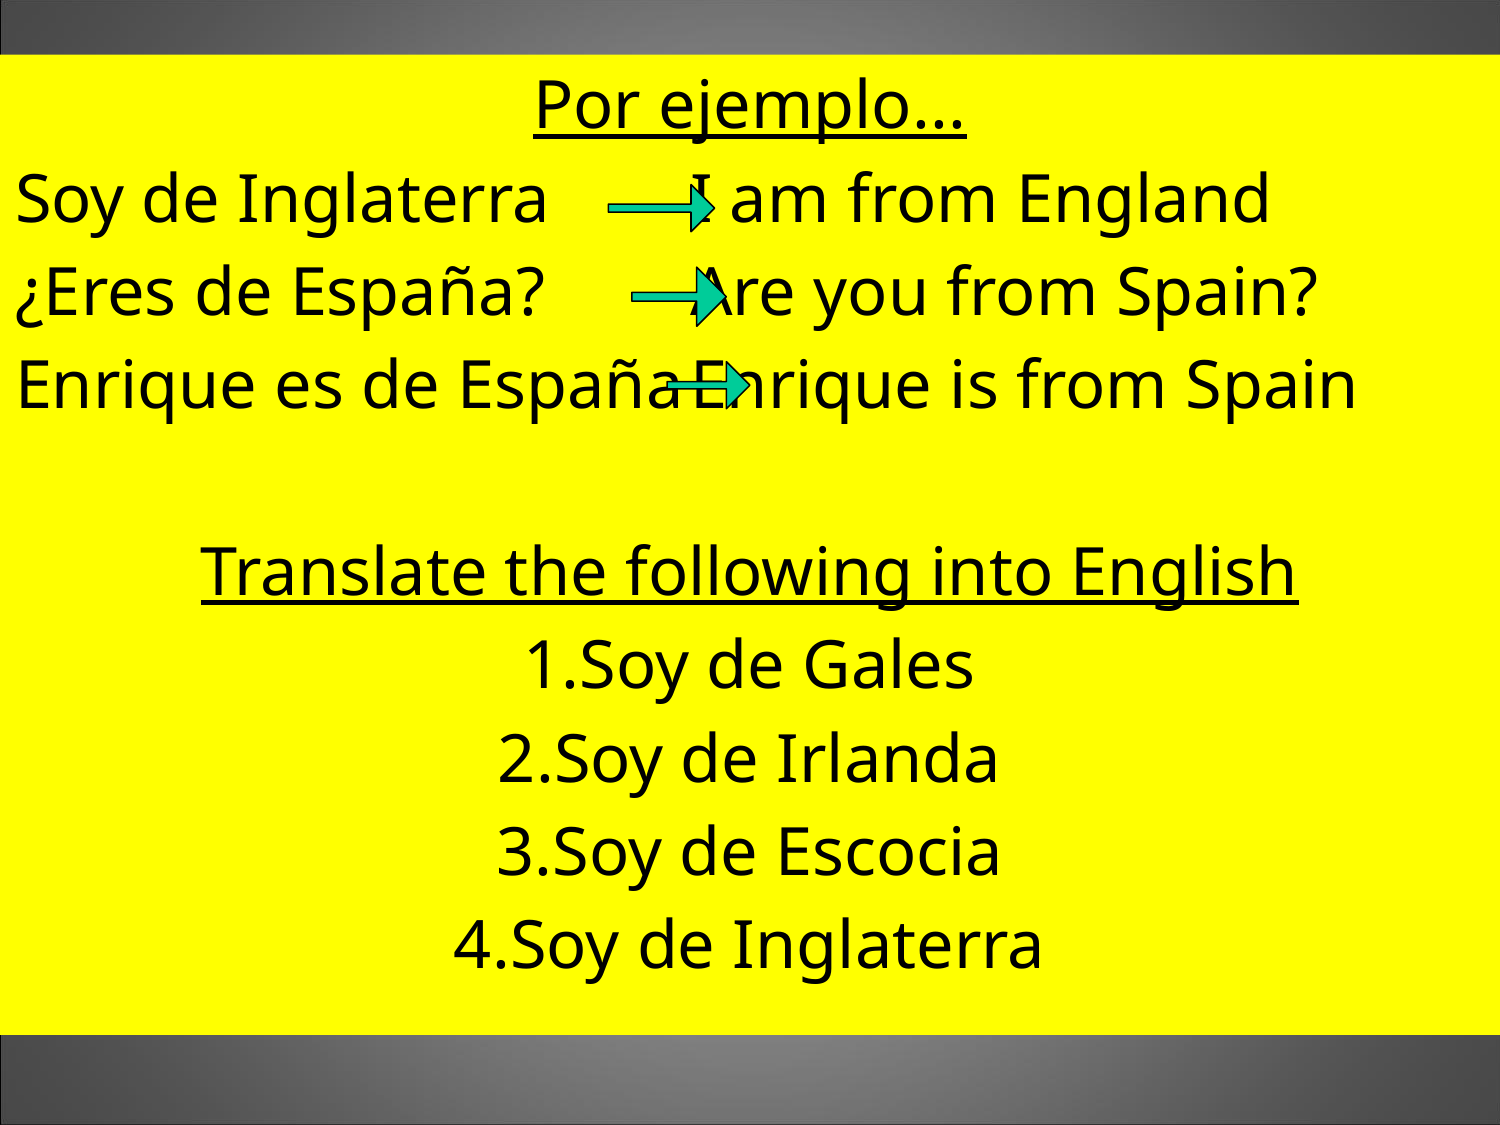

# Por ejemplo...
Soy de Inglaterra		I am from England
¿Eres de España?		Are you from Spain?
Enrique es de España	Enrique is from Spain
Translate the following into English
Soy de Gales
Soy de Irlanda
Soy de Escocia
Soy de Inglaterra